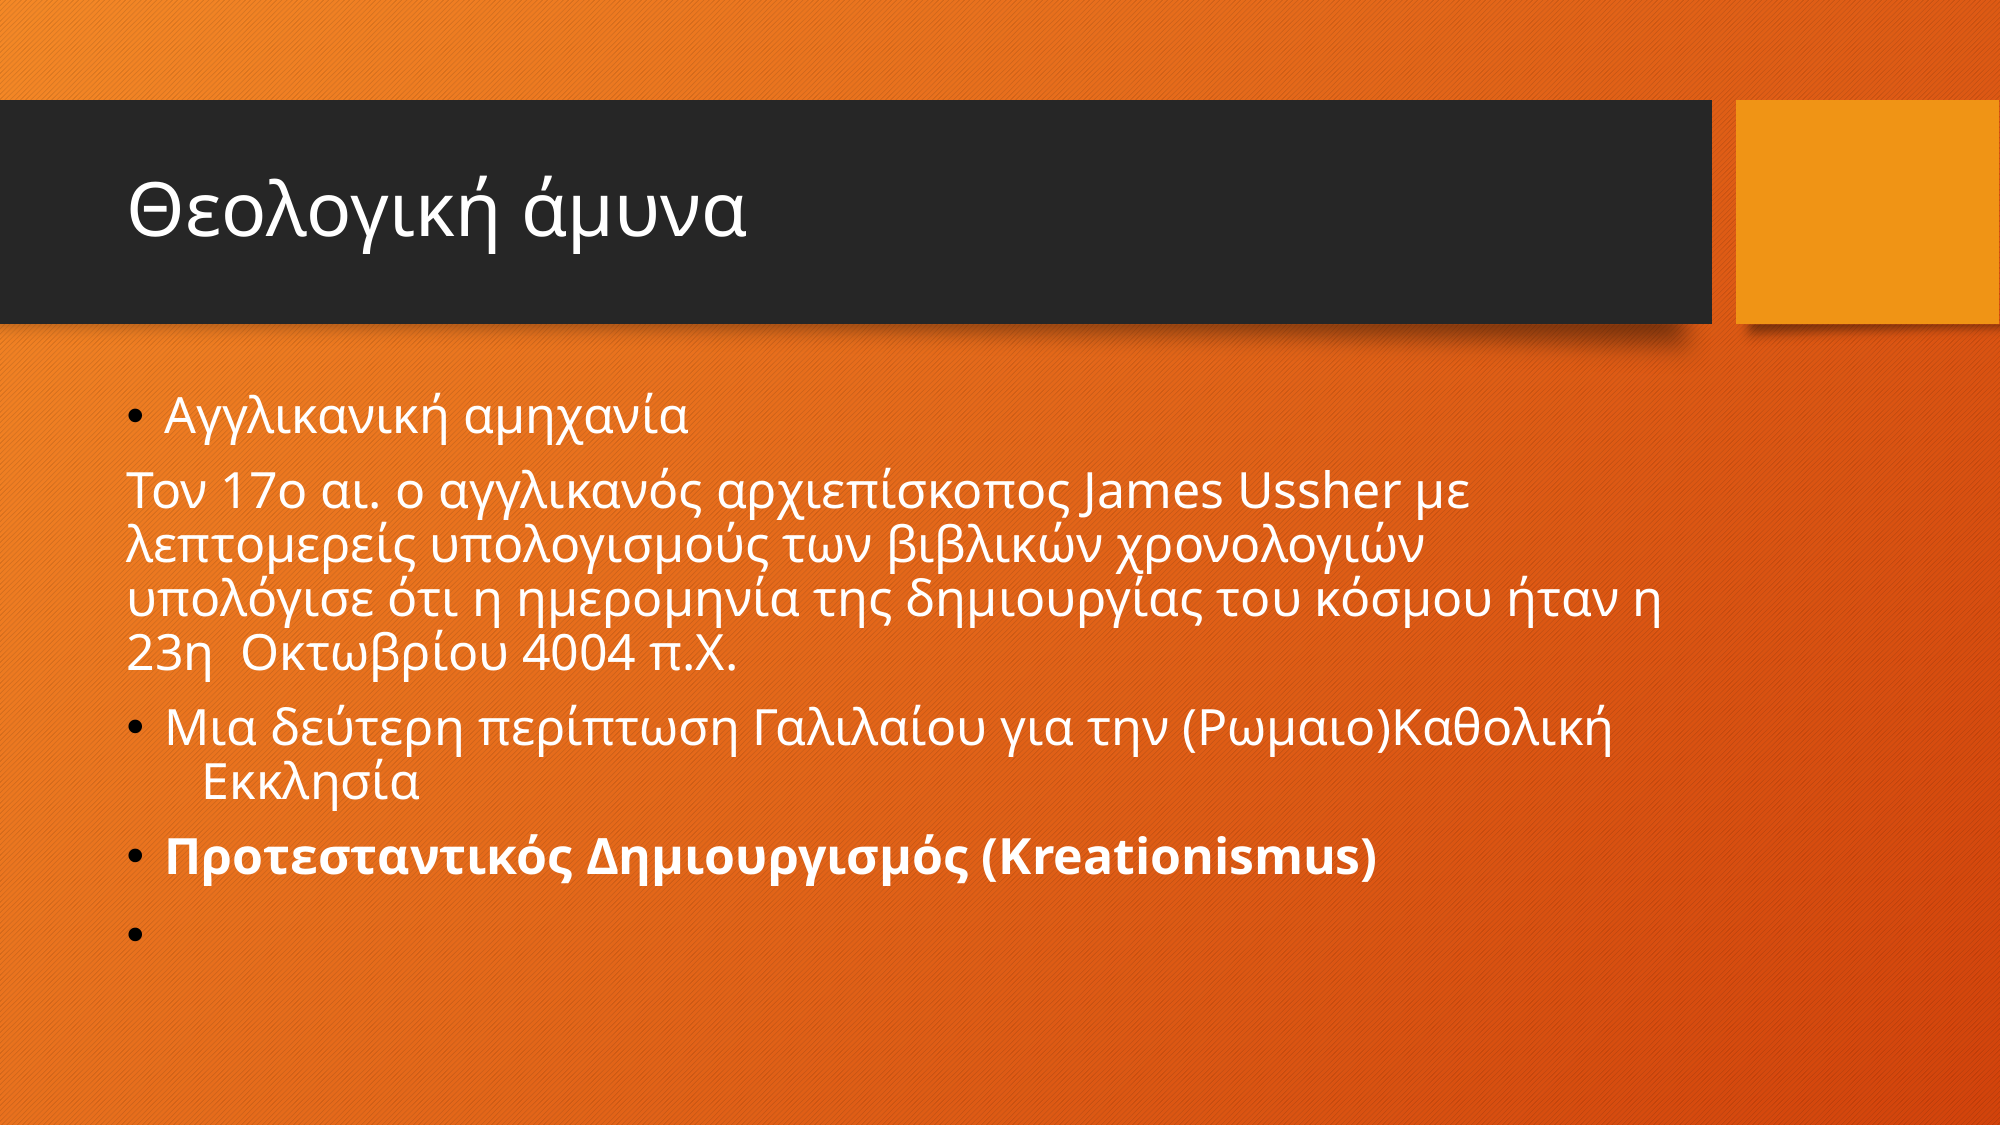

# Θεολογική άμυνα
Αγγλικανική αμηχανία
Τον 17ο αι. ο αγγλικανός αρχιεπίσκοπος James Ussher με λεπτομερείς υπολογισμούς των βιβλικών χρονολογιών υπολόγισε ότι η ημερομηνία της δημιουργίας του κόσμου ήταν η 23η Οκτωβρίου 4004 π.Χ.
Μια δεύτερη περίπτωση Γαλιλαίου για την (Ρωμαιο)Καθολική Εκκλησία
Προτεσταντικός Δημιουργισμός (Kreationismus)